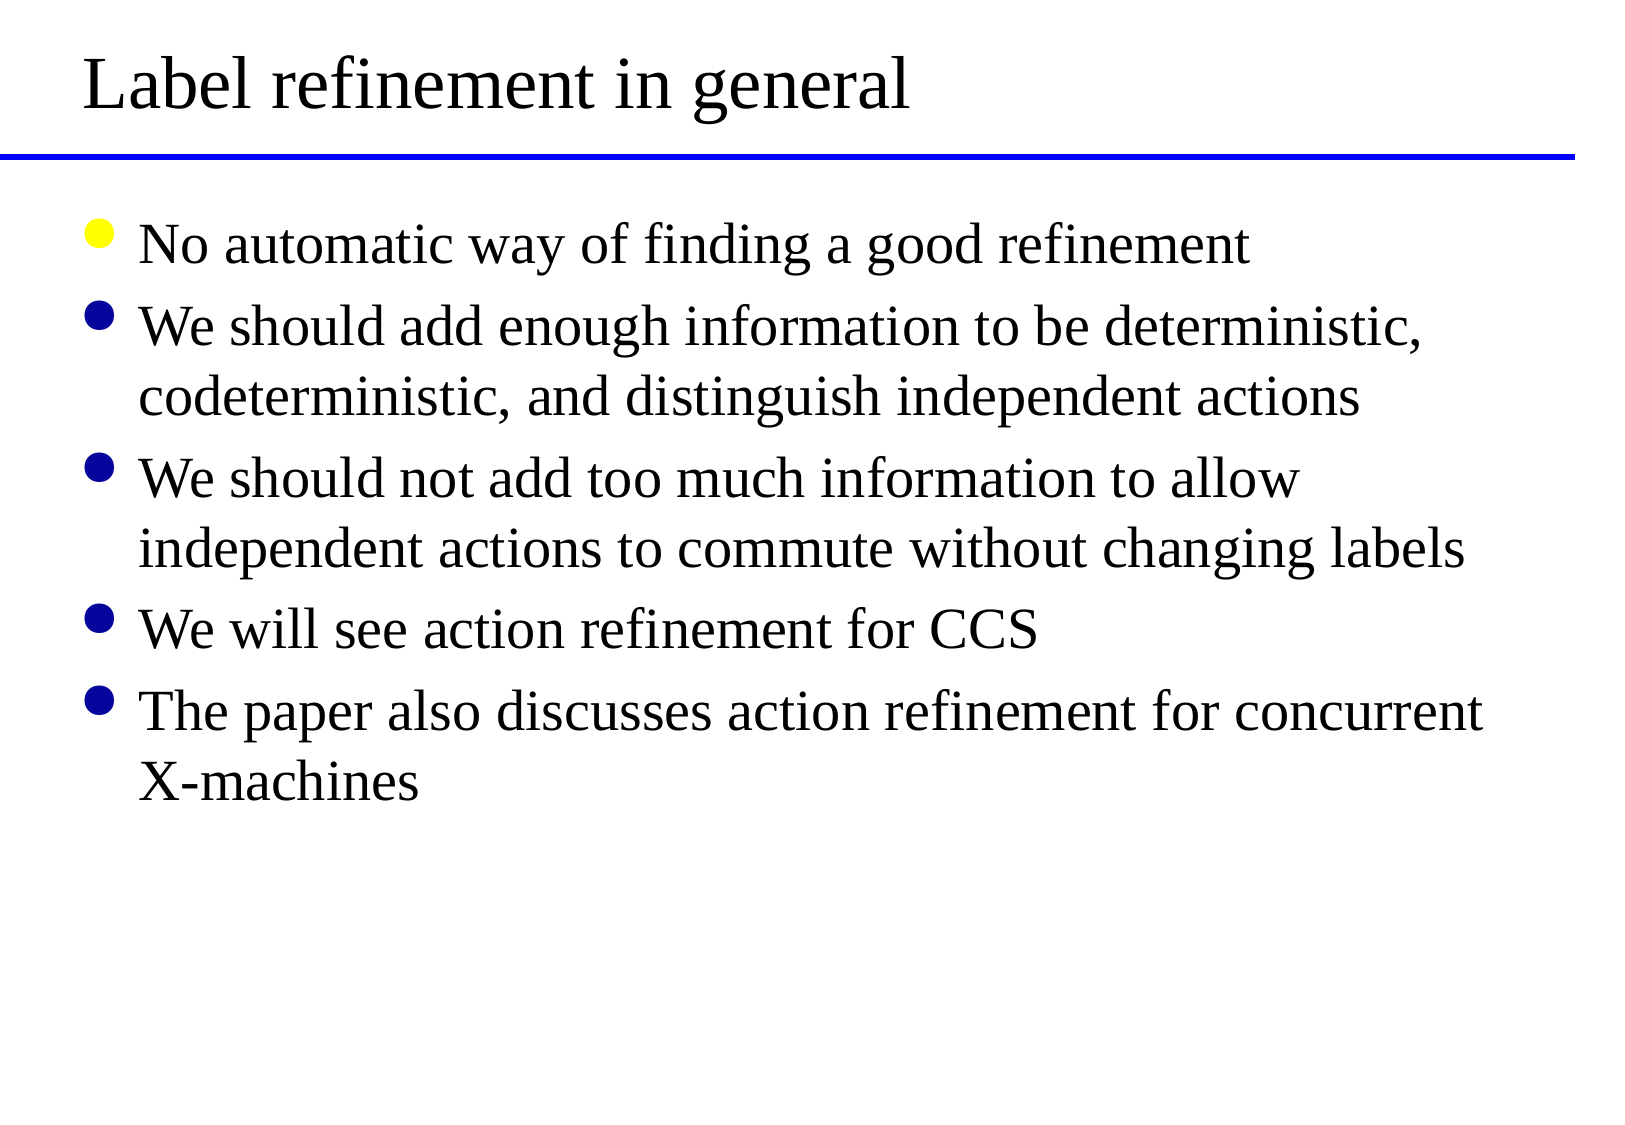

# Label refinement in general
No automatic way of finding a good refinement
We should add enough information to be deterministic, codeterministic, and distinguish independent actions
We should not add too much information to allow independent actions to commute without changing labels
We will see action refinement for CCS
The paper also discusses action refinement for concurrent X-machines